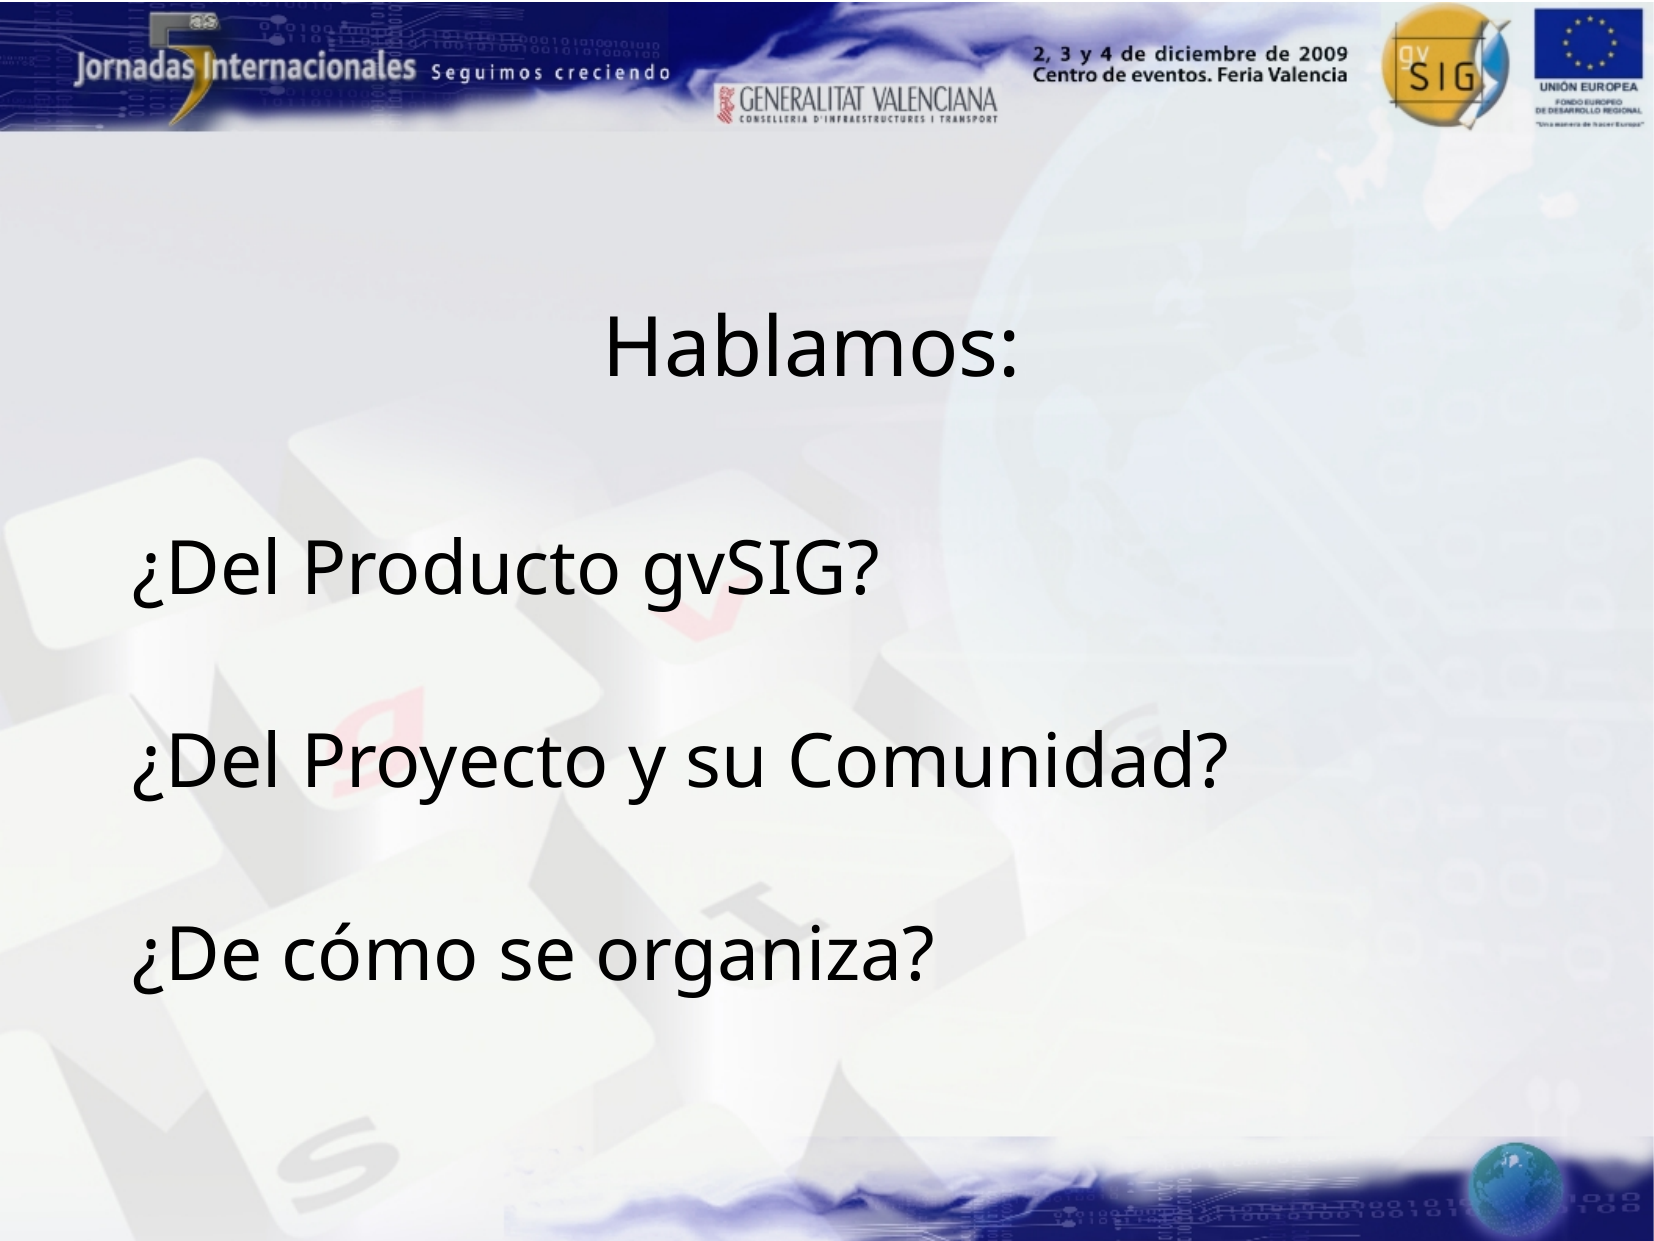

Hablamos:
¿Del Producto gvSIG?
¿Del Proyecto y su Comunidad?
¿De cómo se organiza?